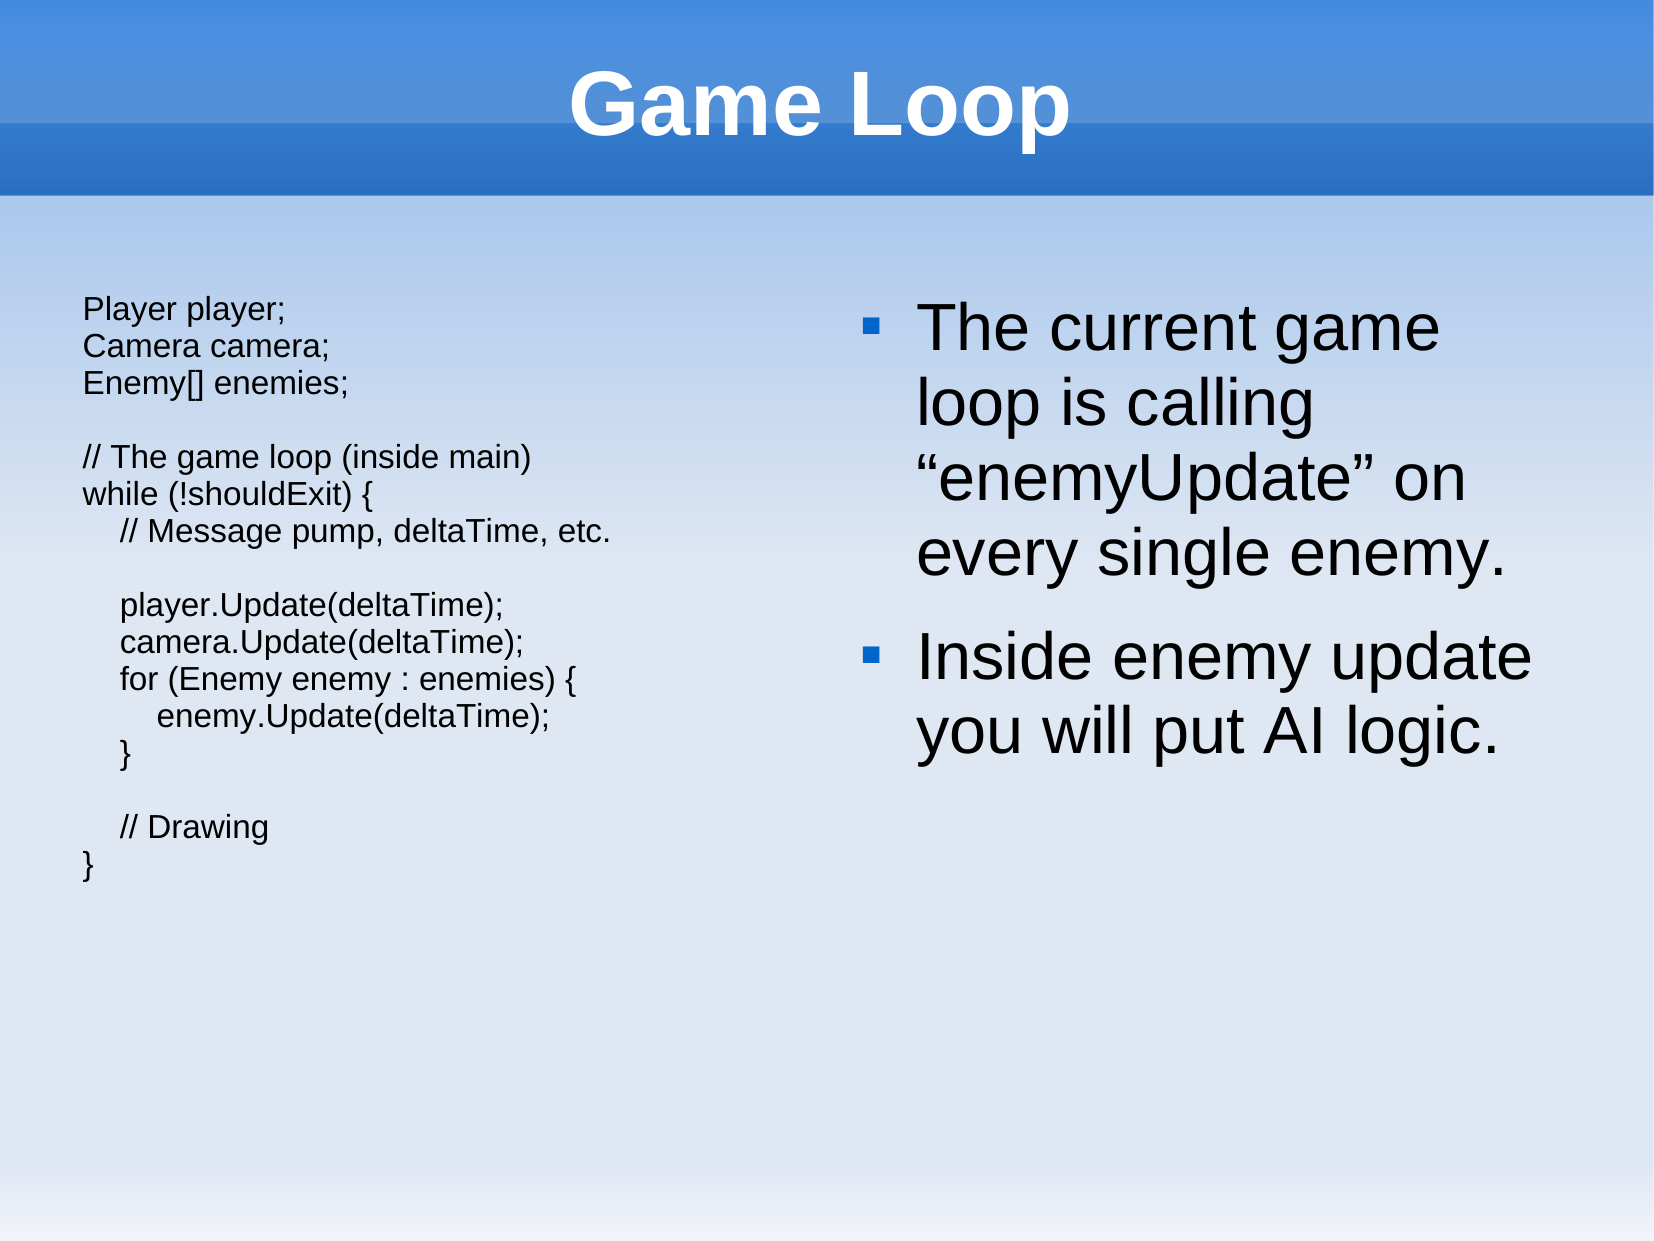

# Game Loop
Player player;
Camera camera;
Enemy[] enemies;
// The game loop (inside main)
while (!shouldExit) {
 // Message pump, deltaTime, etc.
 player.Update(deltaTime);
 camera.Update(deltaTime);
 for (Enemy enemy : enemies) {
 enemy.Update(deltaTime);
 }
 // Drawing
}
The current game loop is calling “enemyUpdate” on every single enemy.
Inside enemy update you will put AI logic.